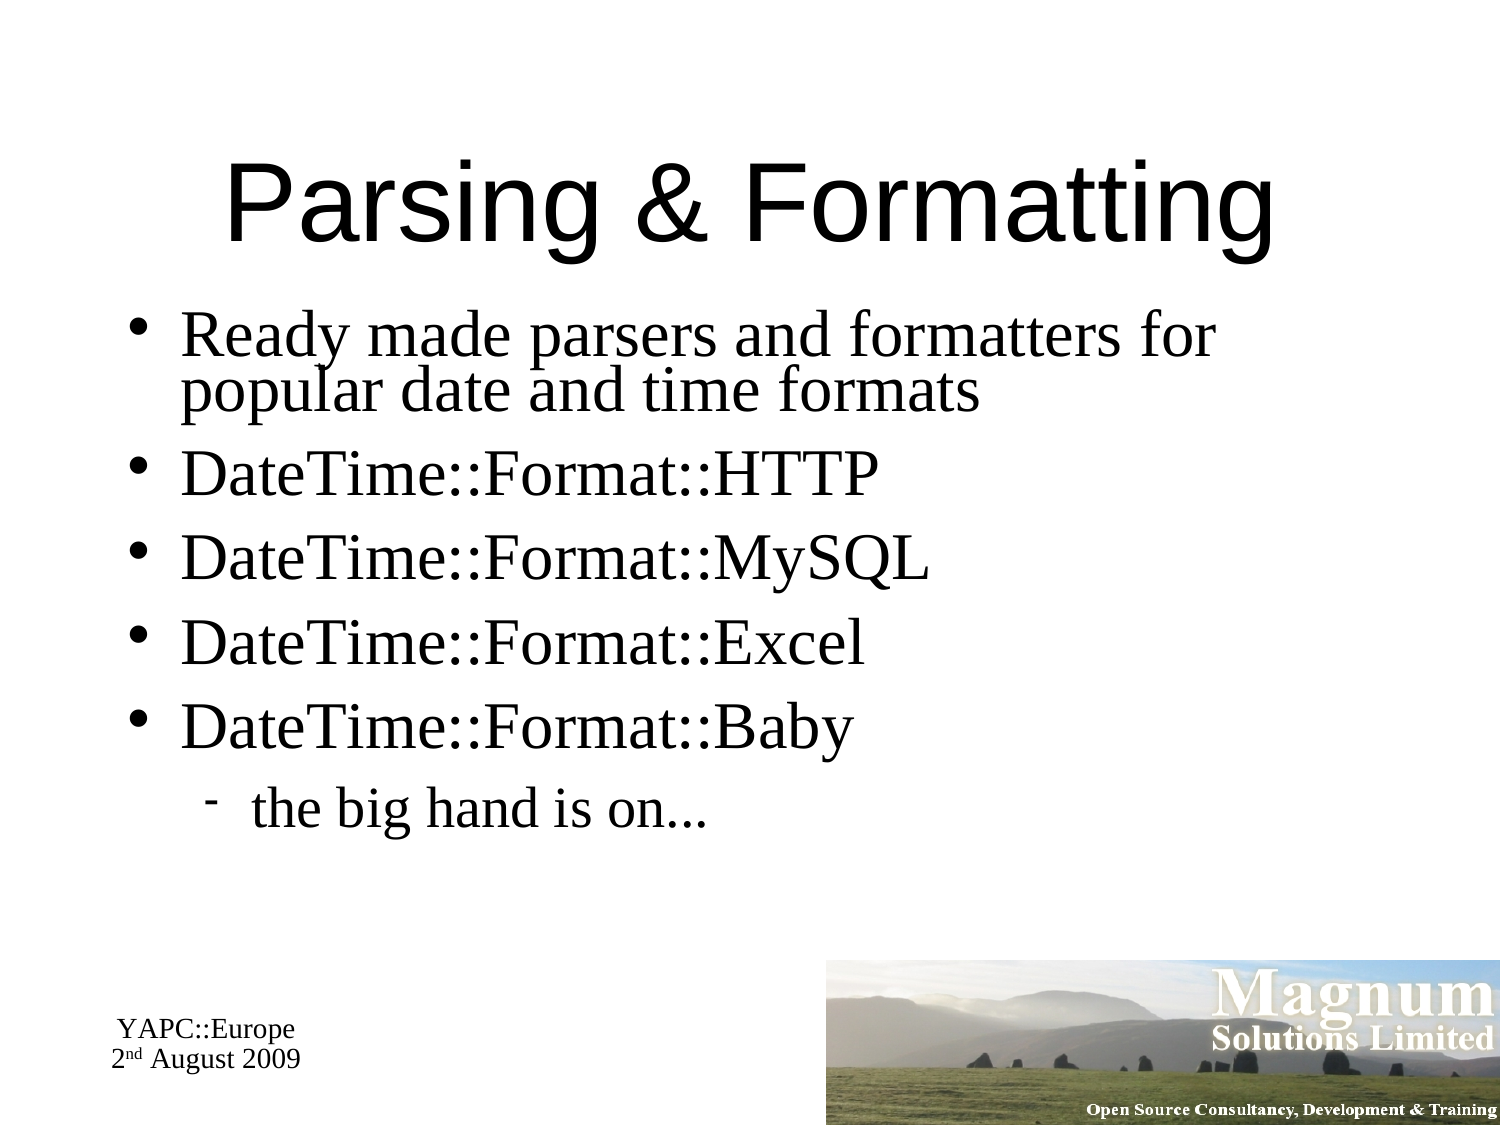

# Parsing & Formatting
Ready made parsers and formatters for popular date and time formats
DateTime::Format::HTTP
DateTime::Format::MySQL
DateTime::Format::Excel
DateTime::Format::Baby
the big hand is on...
106